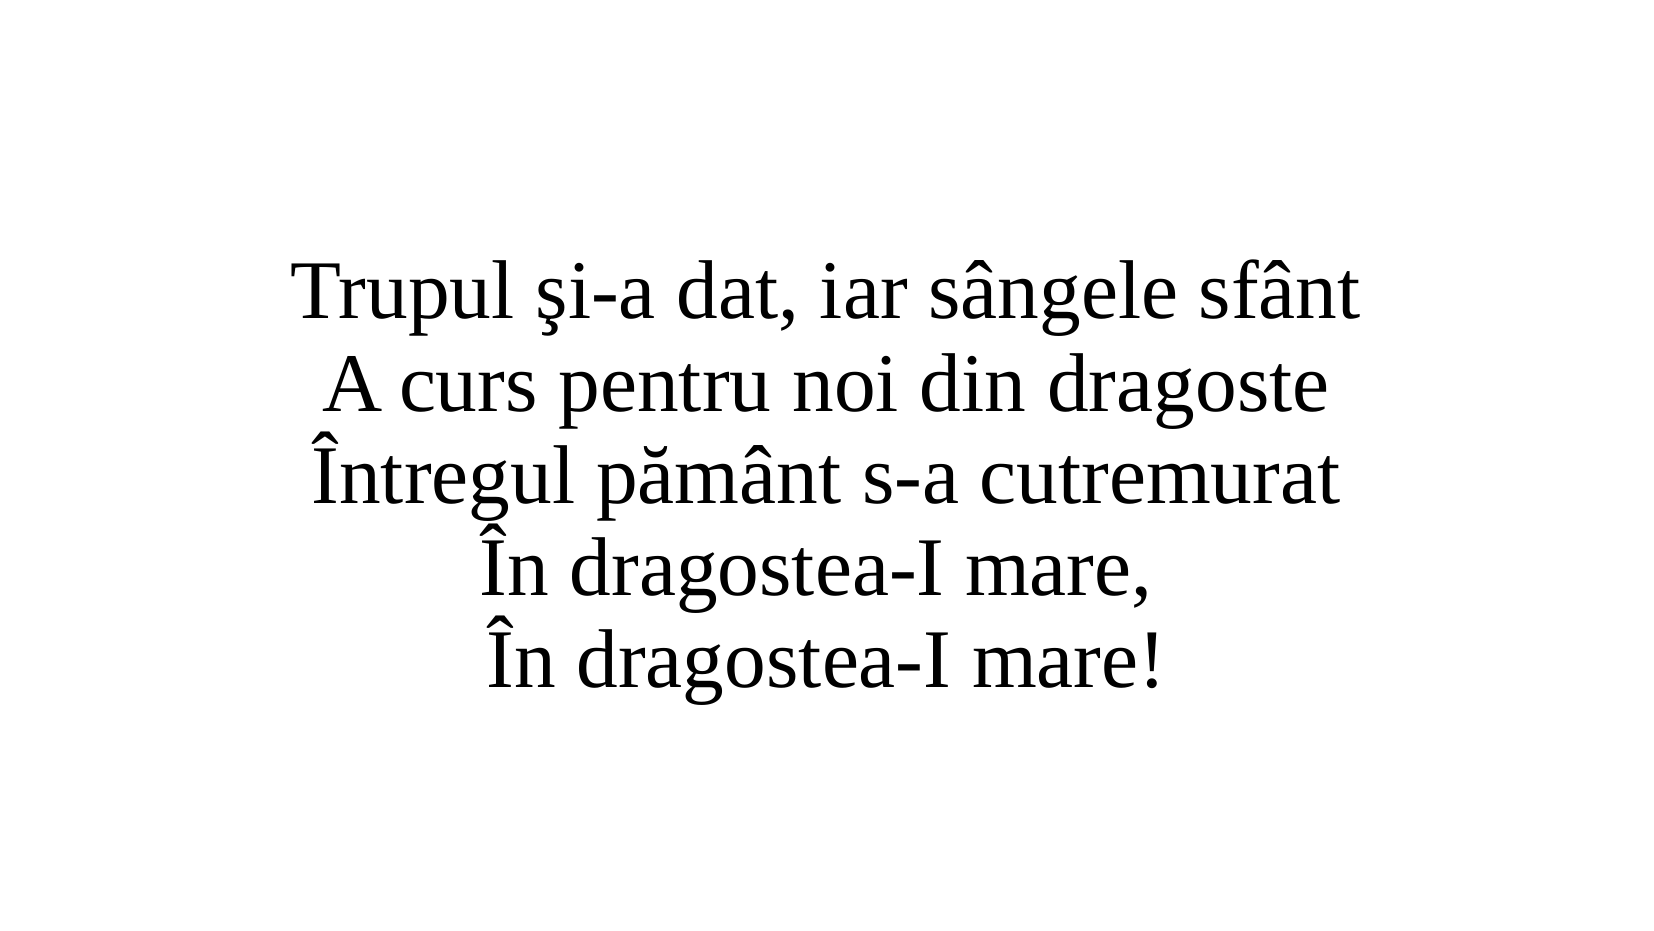

# Trupul şi-a dat, iar sângele sfânt
A curs pentru noi din dragoste
Întregul pământ s-a cutremurat
În dragostea-I mare,
În dragostea-I mare!